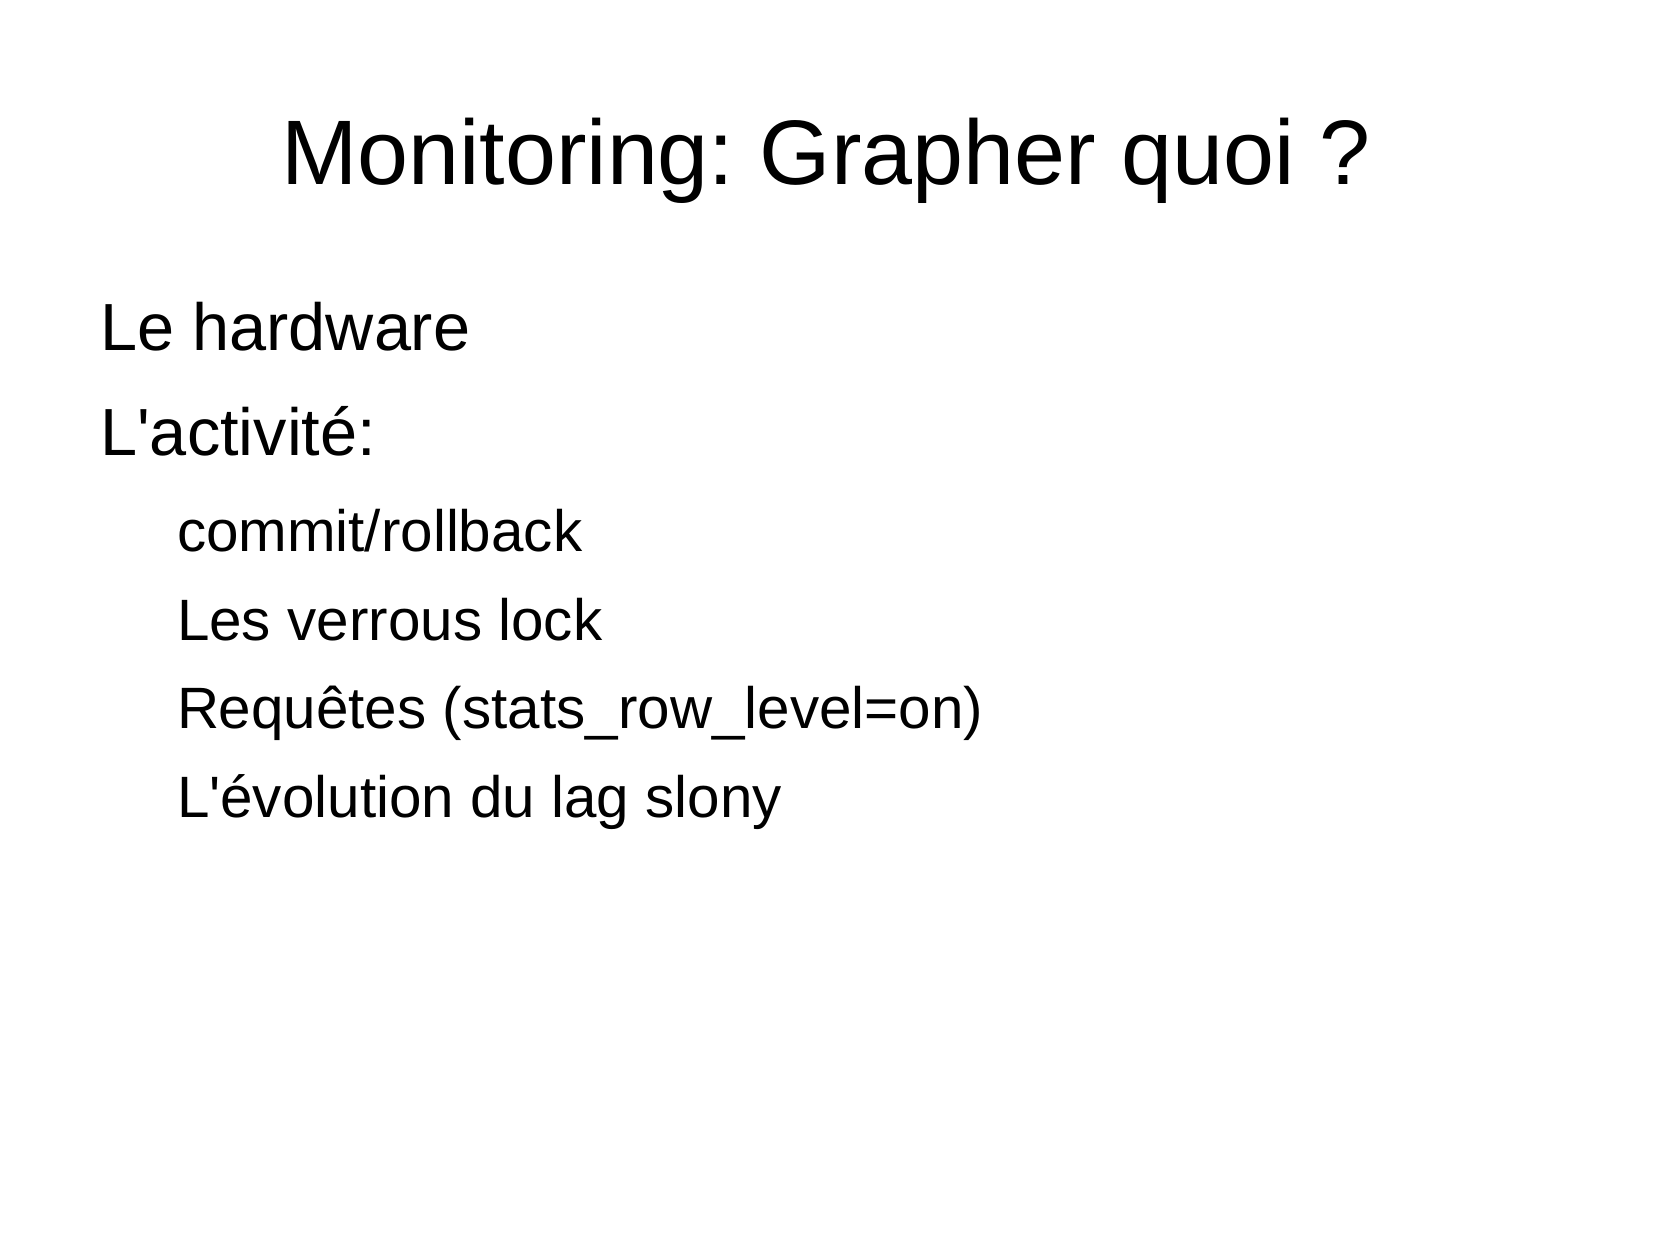

# Monitoring: Grapher quoi ?
Le hardware
L'activité:
commit/rollback
Les verrous lock
Requêtes (stats_row_level=on)
L'évolution du lag slony